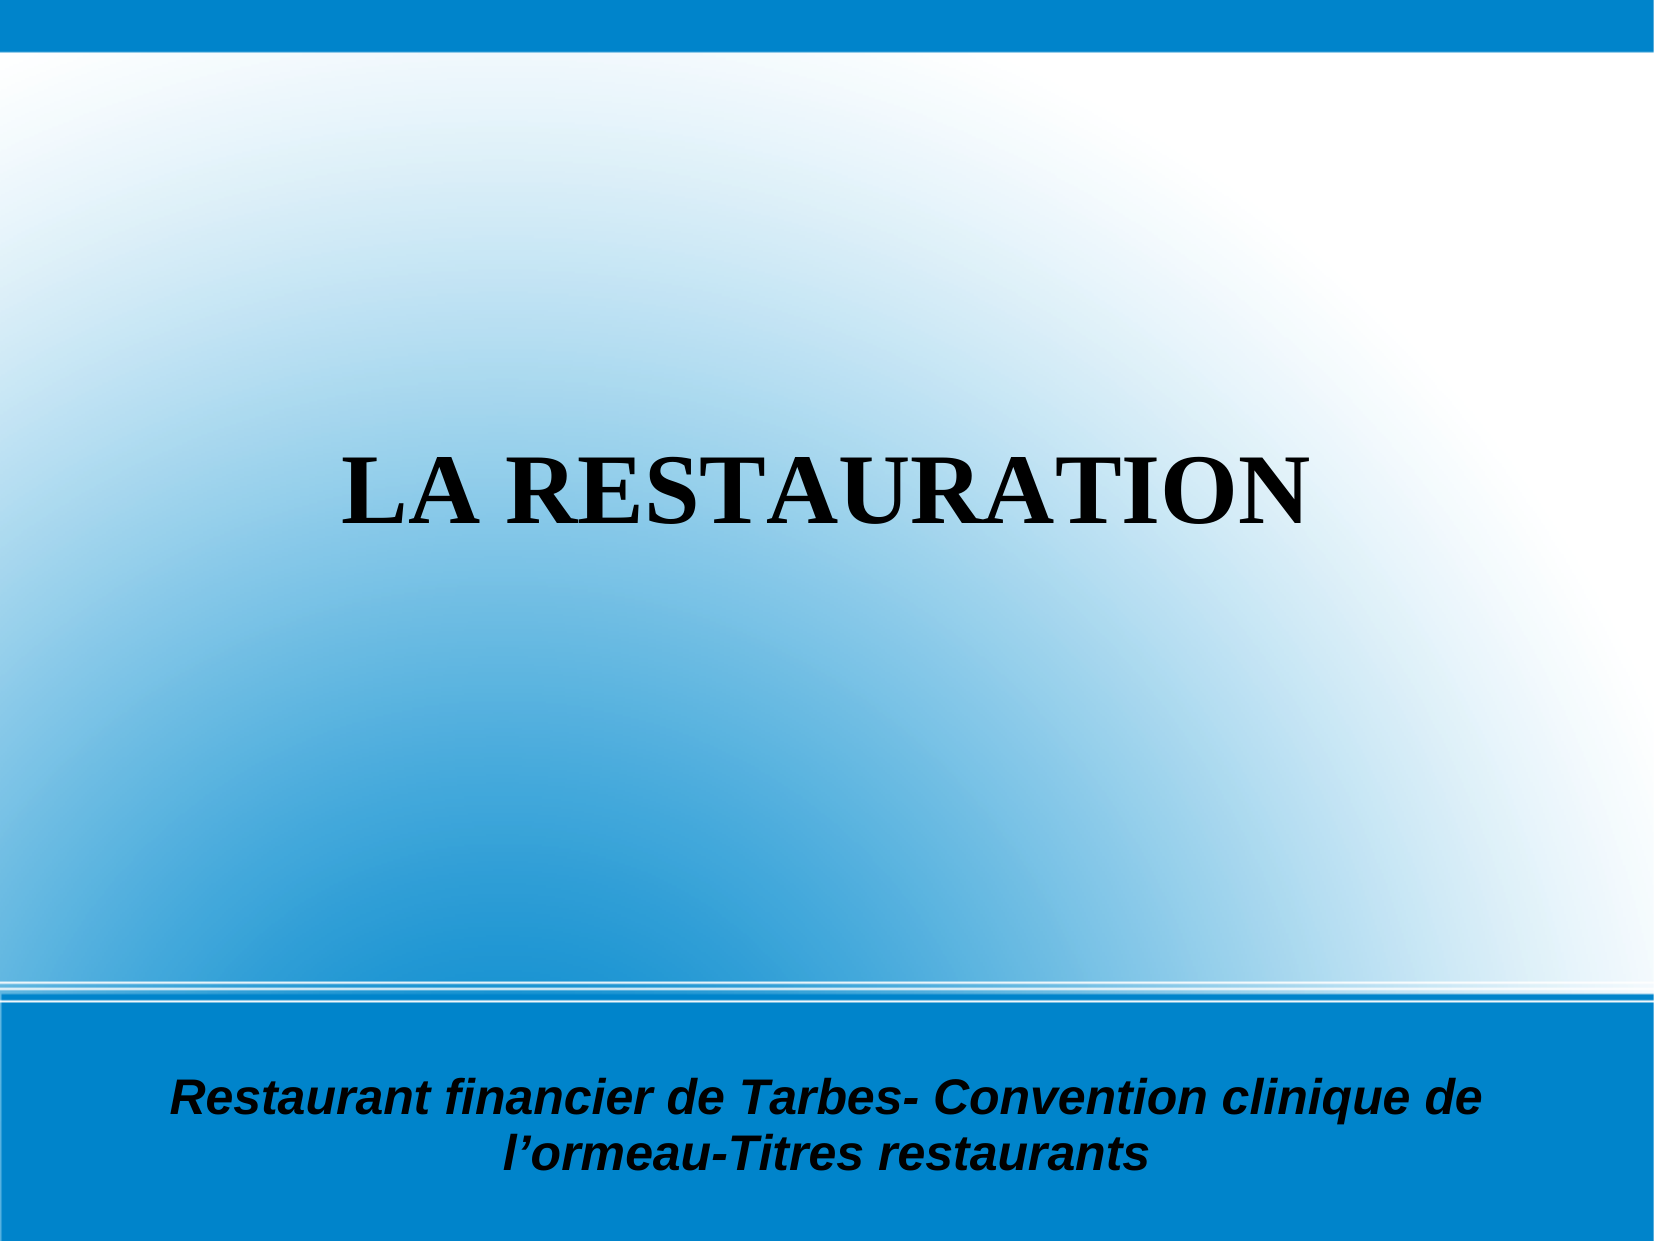

LA RESTAURATION
# Restaurant financier de Tarbes- Convention clinique de l’ormeau-Titres restaurants